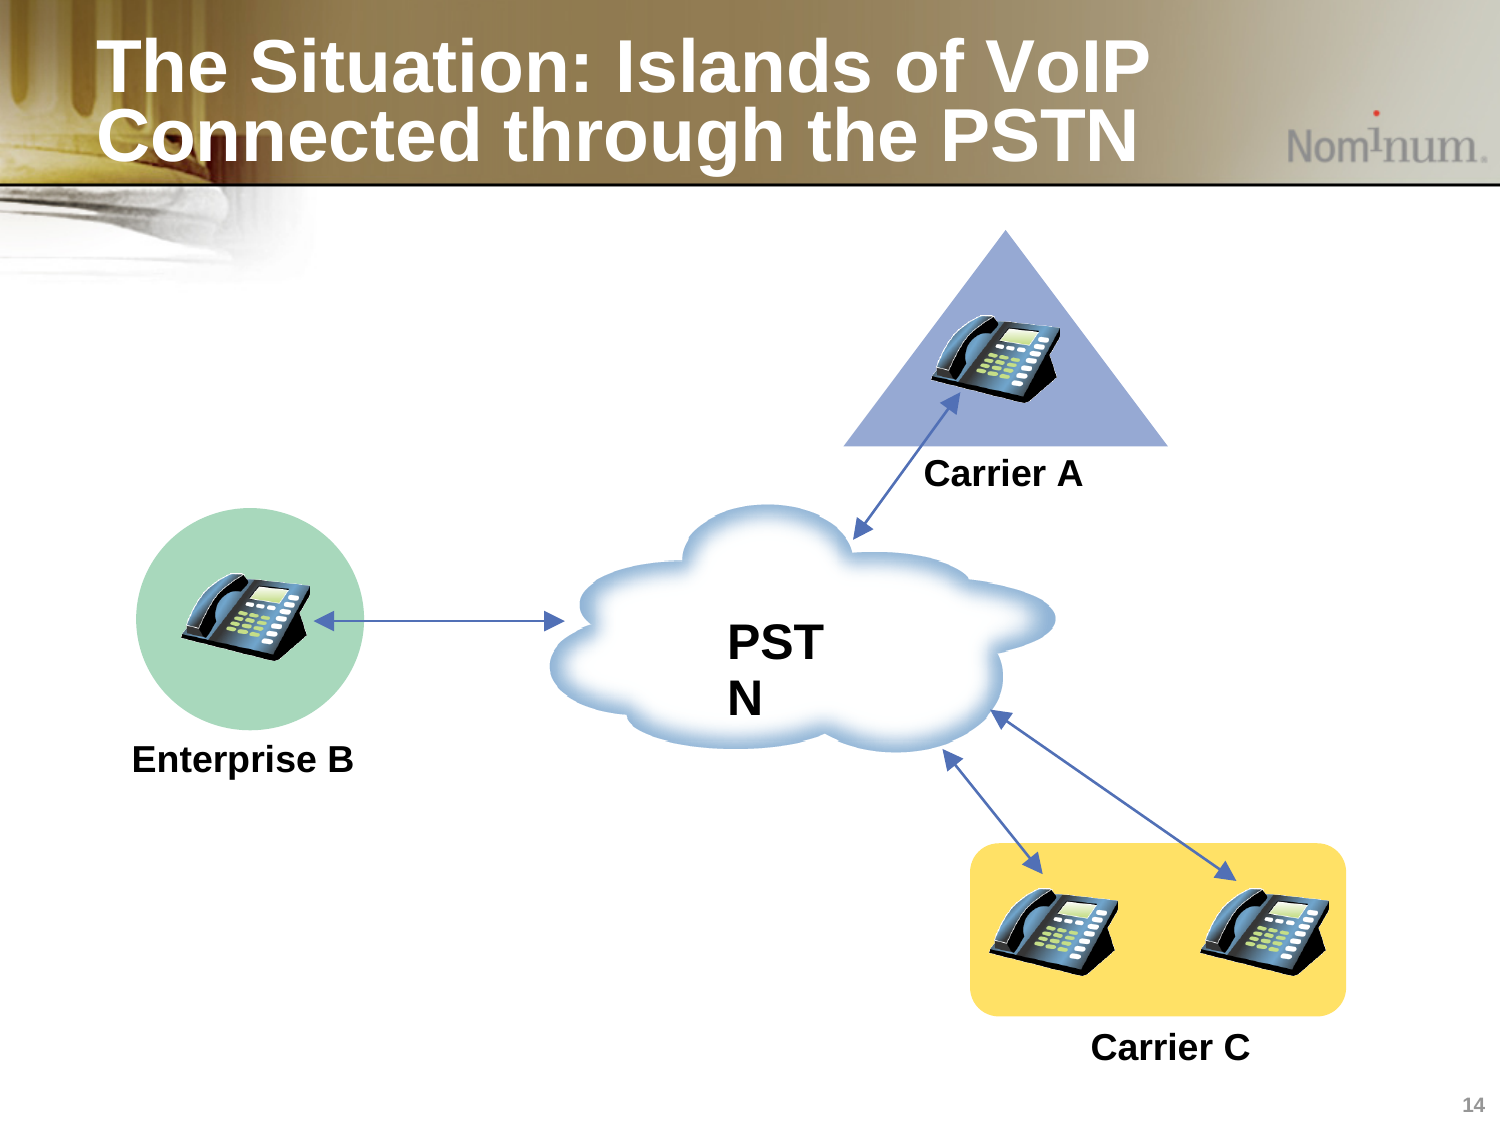

# The Situation: Islands of VoIP Connected through the PSTN
Carrier A
PSTN
Enterprise B
Carrier C